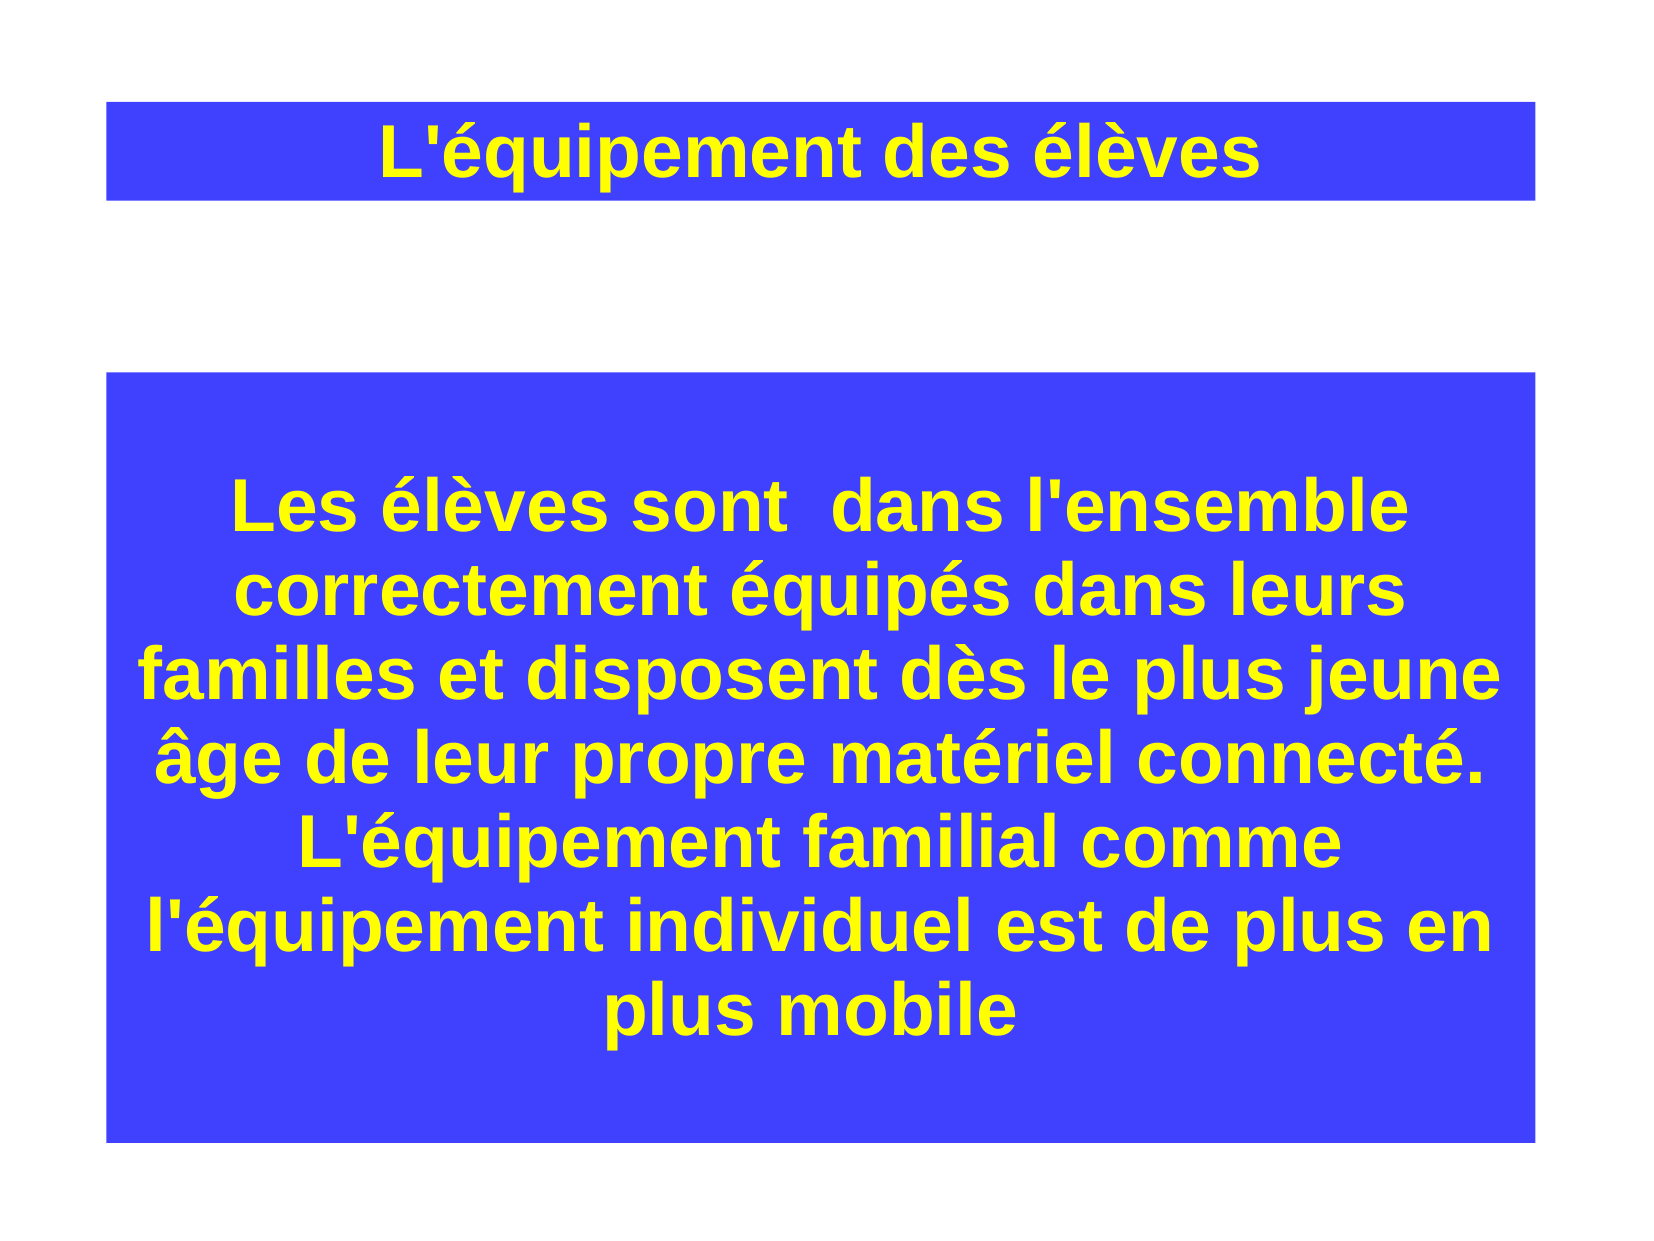

L'équipement des élèves
Les élèves sont dans l'ensemble correctement équipés dans leurs familles et disposent dès le plus jeune âge de leur propre matériel connecté.
L'équipement familial comme l'équipement individuel est de plus en plus mobile